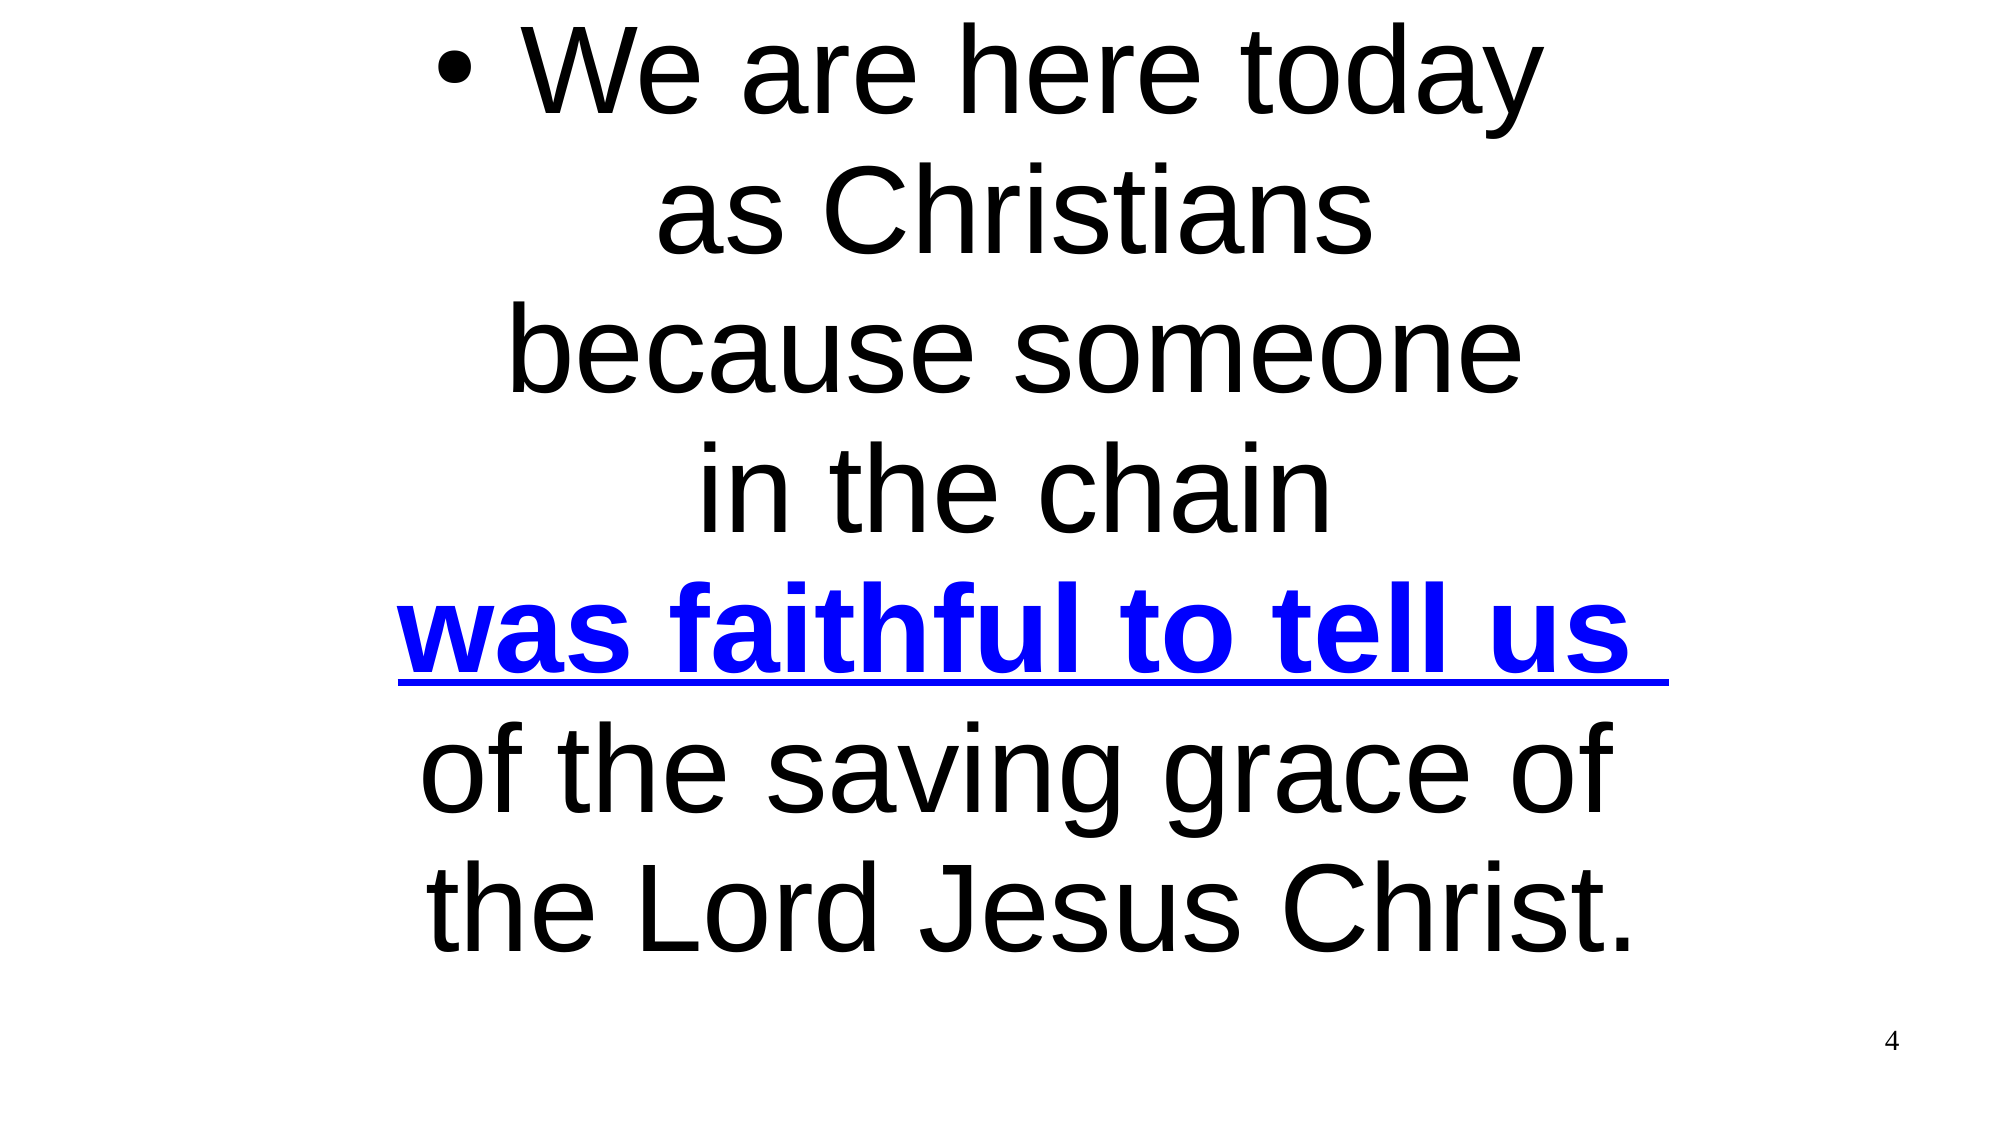

# We are here today as Christians because someone in the chain was faithful to tell us of the saving grace of the Lord Jesus Christ.
4